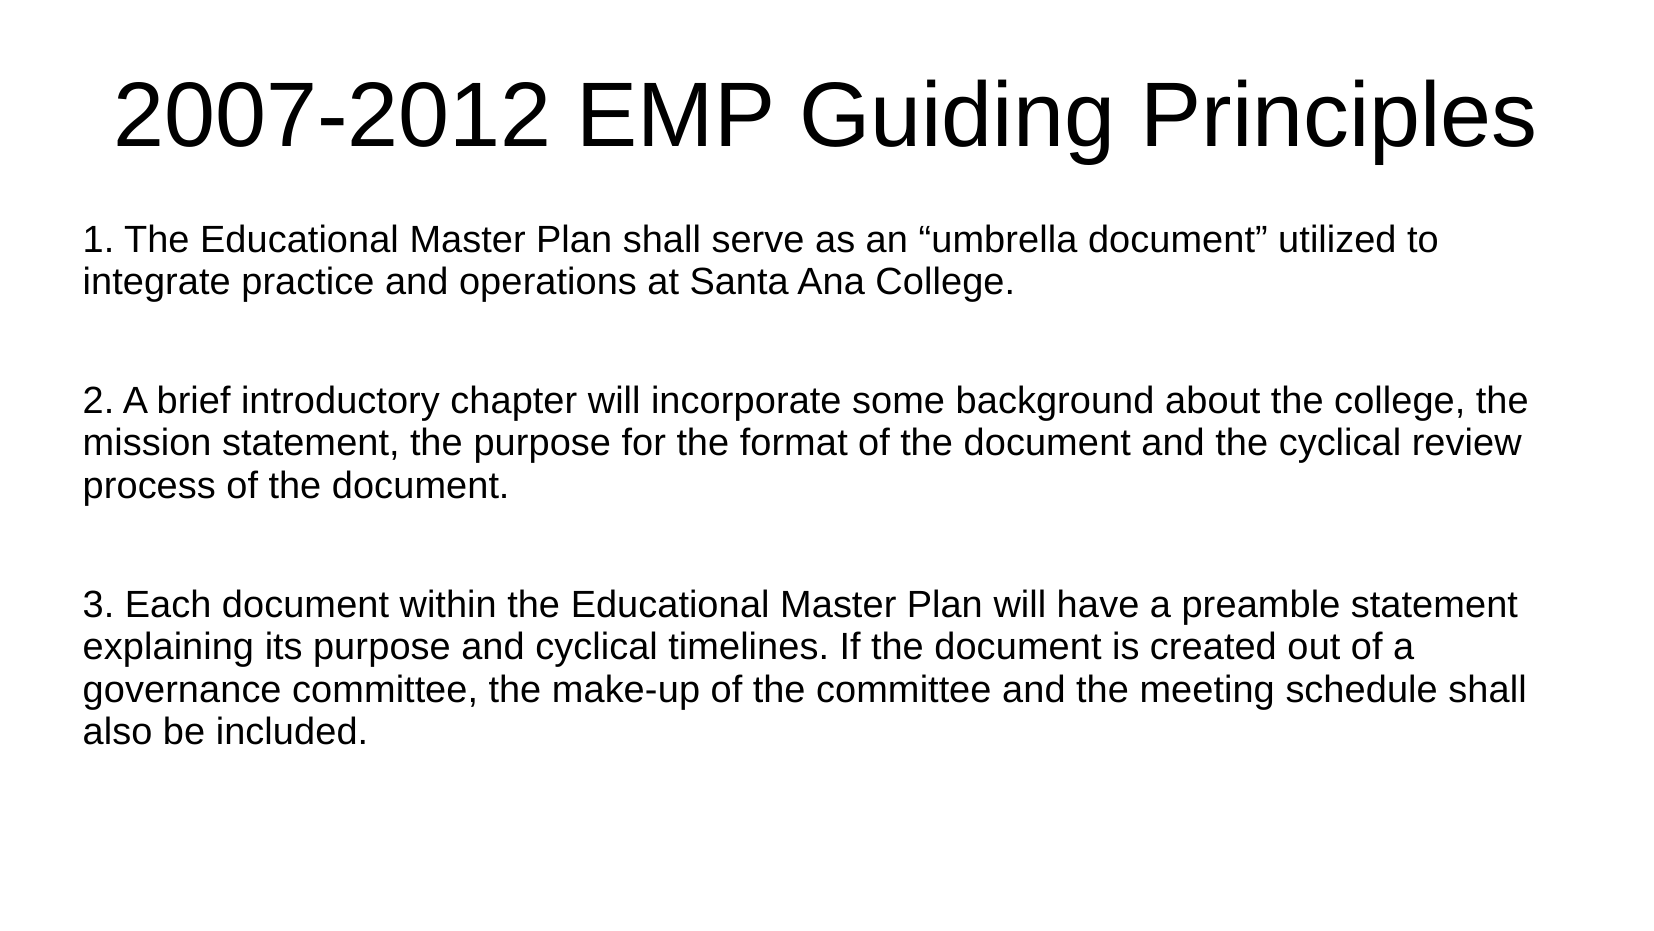

# 2007-2012 EMP Guiding Principles
1. The Educational Master Plan shall serve as an “umbrella document” utilized to integrate practice and operations at Santa Ana College.
2. A brief introductory chapter will incorporate some background about the college, the mission statement, the purpose for the format of the document and the cyclical review process of the document.
3. Each document within the Educational Master Plan will have a preamble statement explaining its purpose and cyclical timelines. If the document is created out of a governance committee, the make-up of the committee and the meeting schedule shall also be included.